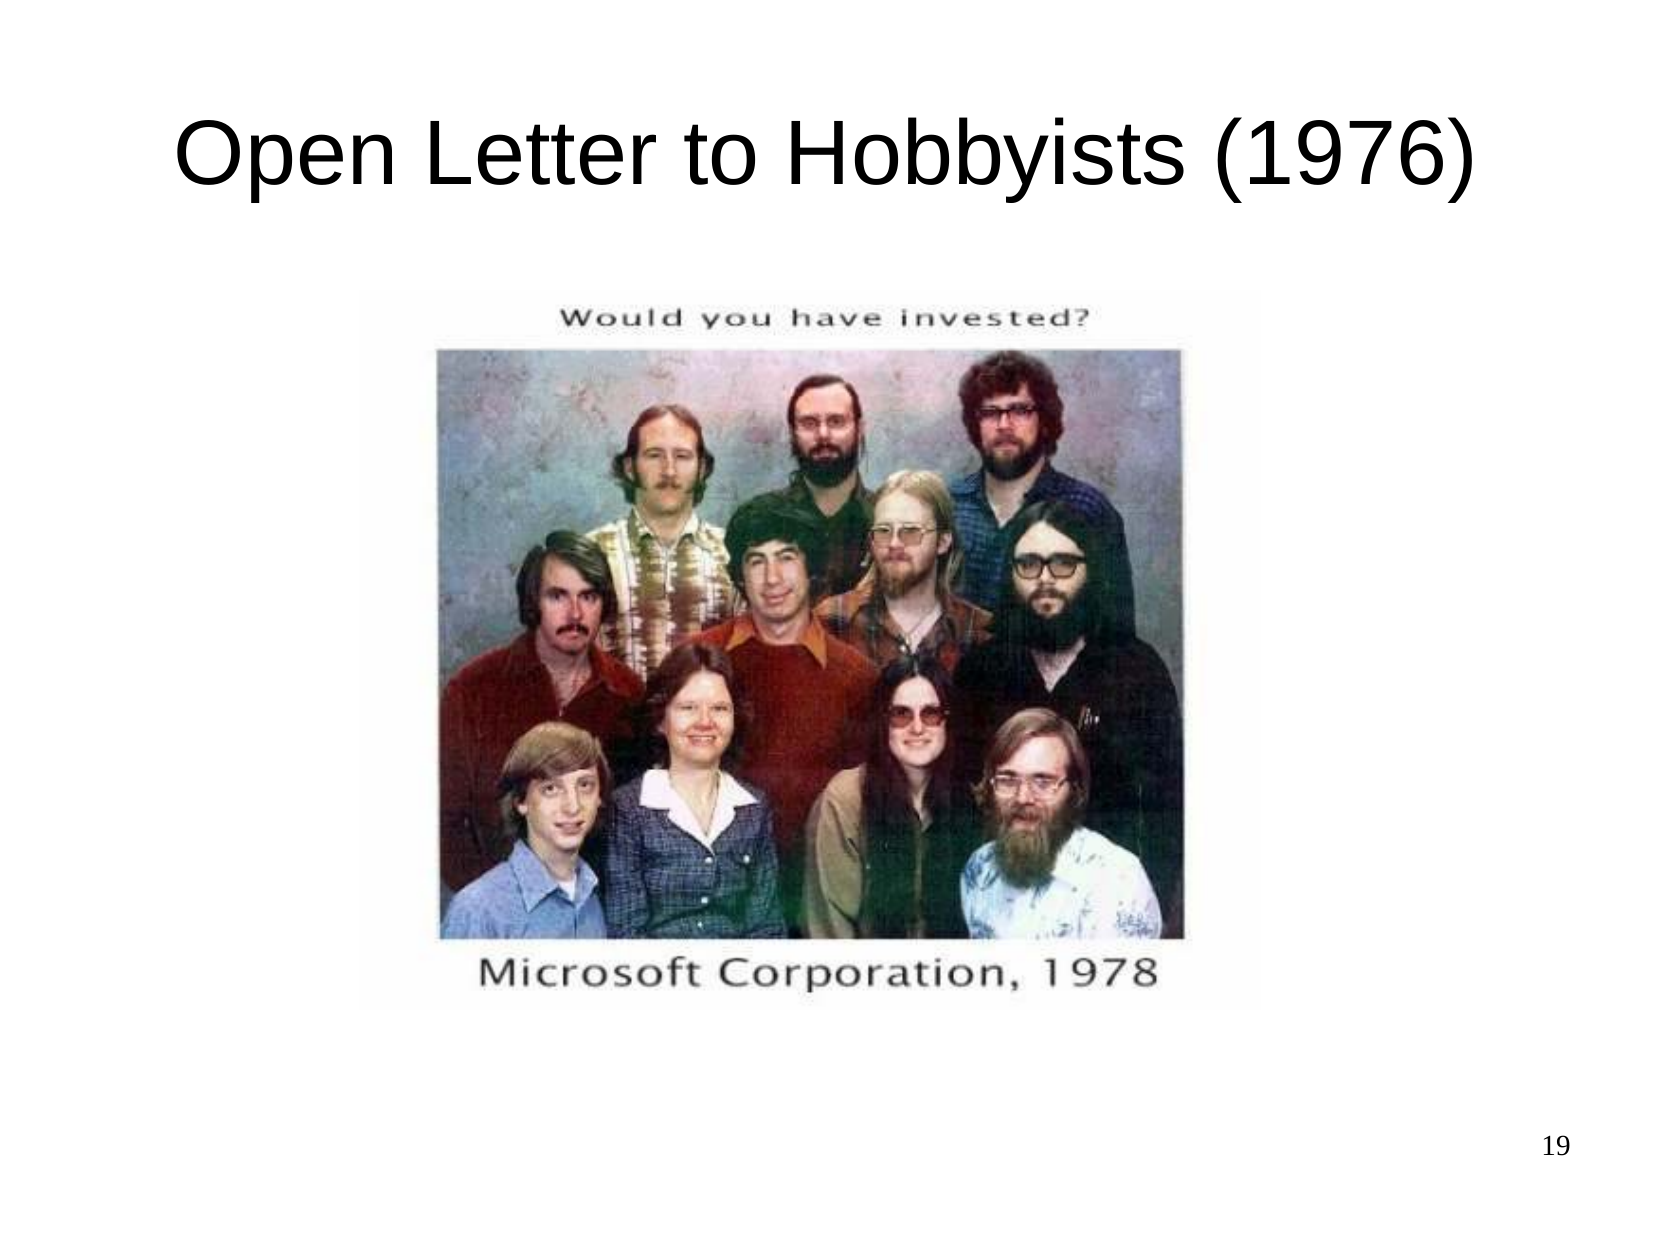

# Open Letter to Hobbyists (1976)
19